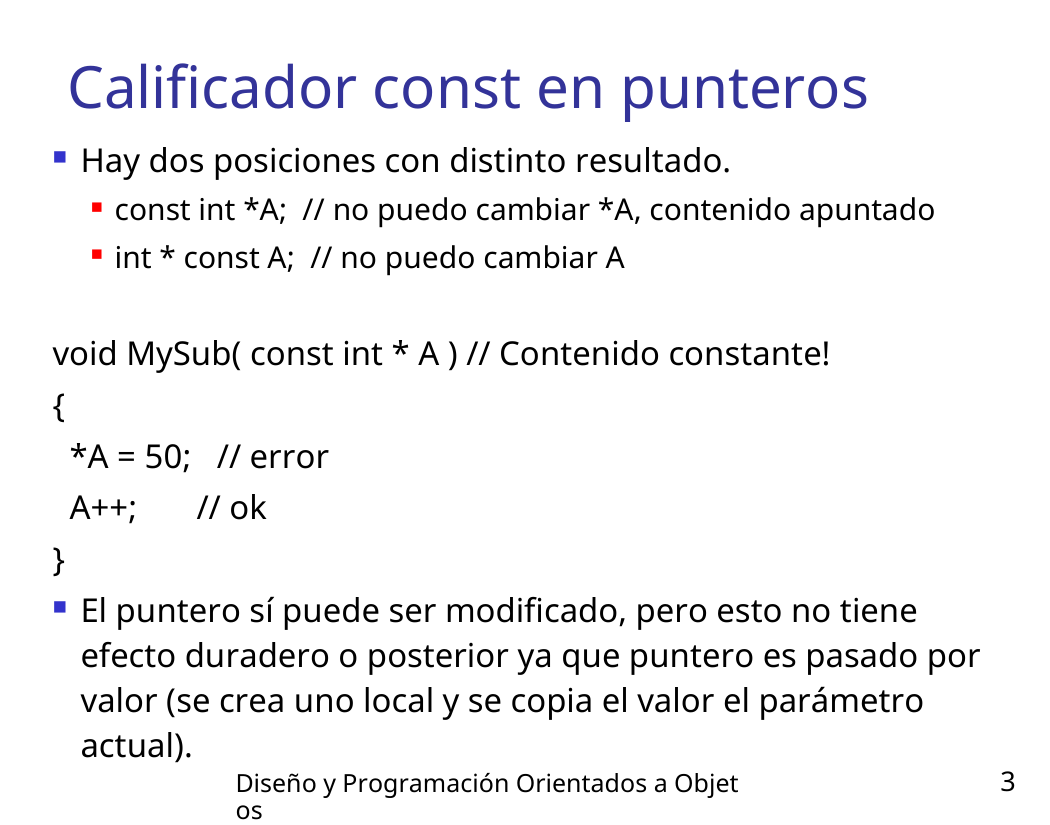

# Calificador const en punteros
Hay dos posiciones con distinto resultado.
const int *A; // no puedo cambiar *A, contenido apuntado
int * const A; // no puedo cambiar A
void MySub( const int * A ) // Contenido constante!
{
 *A = 50; // error
 A++; // ok
}
El puntero sí puede ser modificado, pero esto no tiene efecto duradero o posterior ya que puntero es pasado por valor (se crea uno local y se copia el valor el parámetro actual).
Diseño y Programación Orientados a Objetos
3